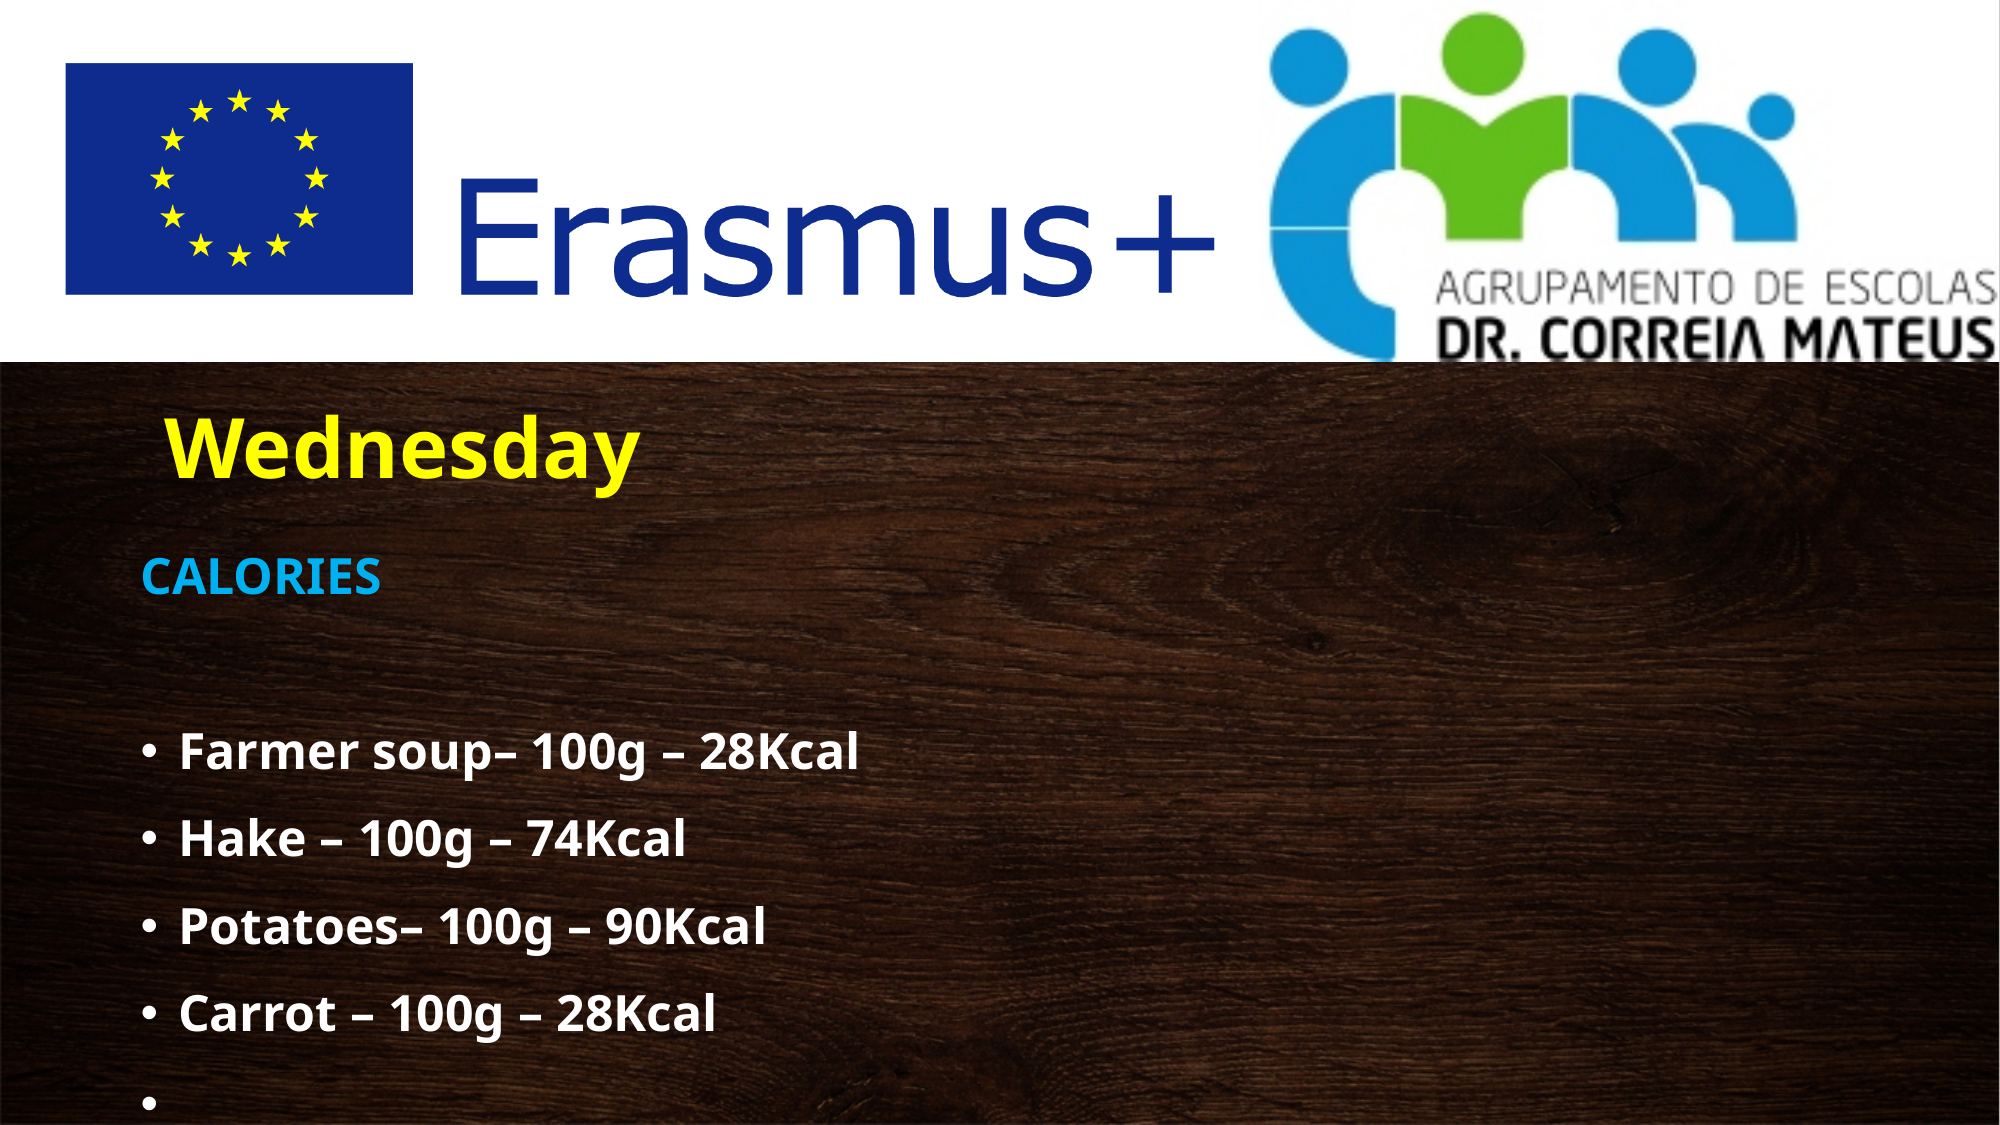

#
Wednesday
CALORIES
Farmer soup– 100g – 28Kcal
Hake – 100g – 74Kcal
Potatoes– 100g – 90Kcal
Carrot – 100g – 28Kcal
Green-bean – 100g – 33Kcal
Mayonnaise – 100g – 765Kcal
Apple – 100g – 64Kcal
Bread – 100g – 246Kcal